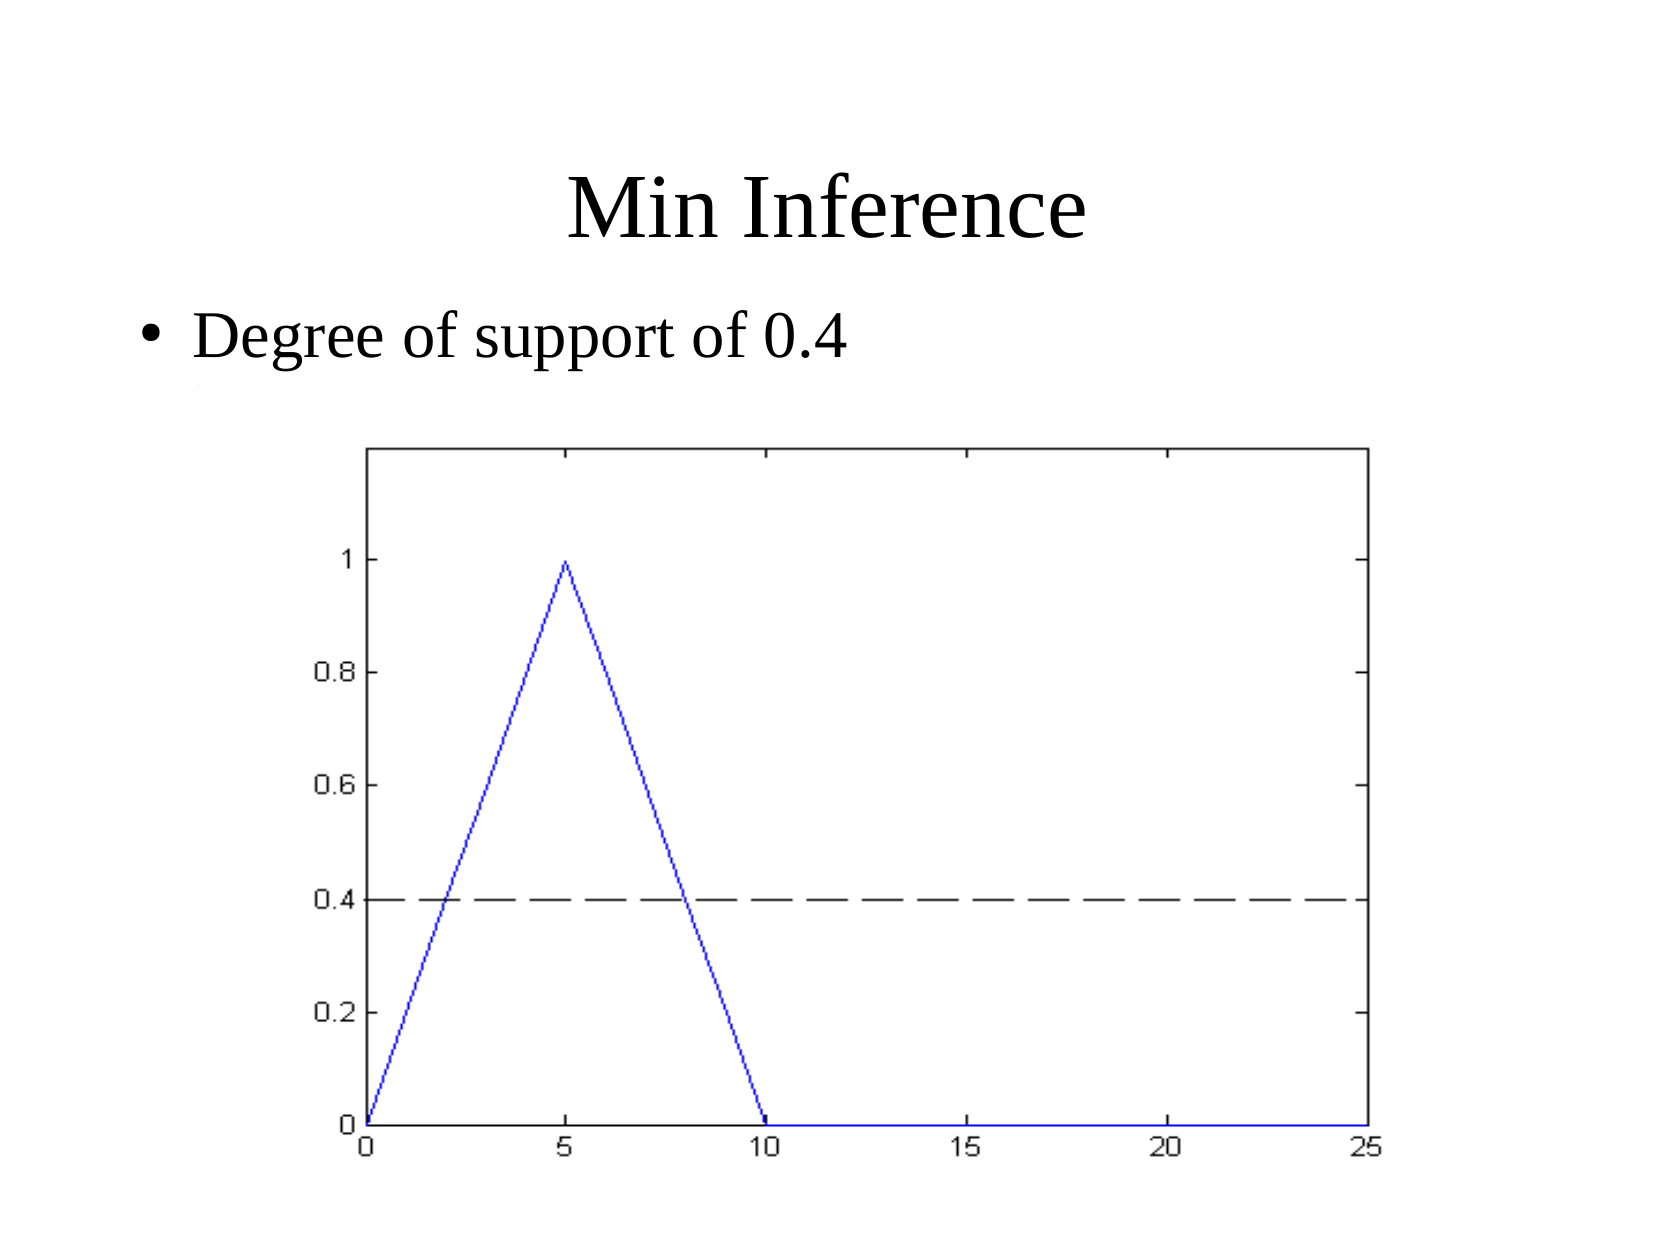

# Min Inference
Degree of support of 0.4